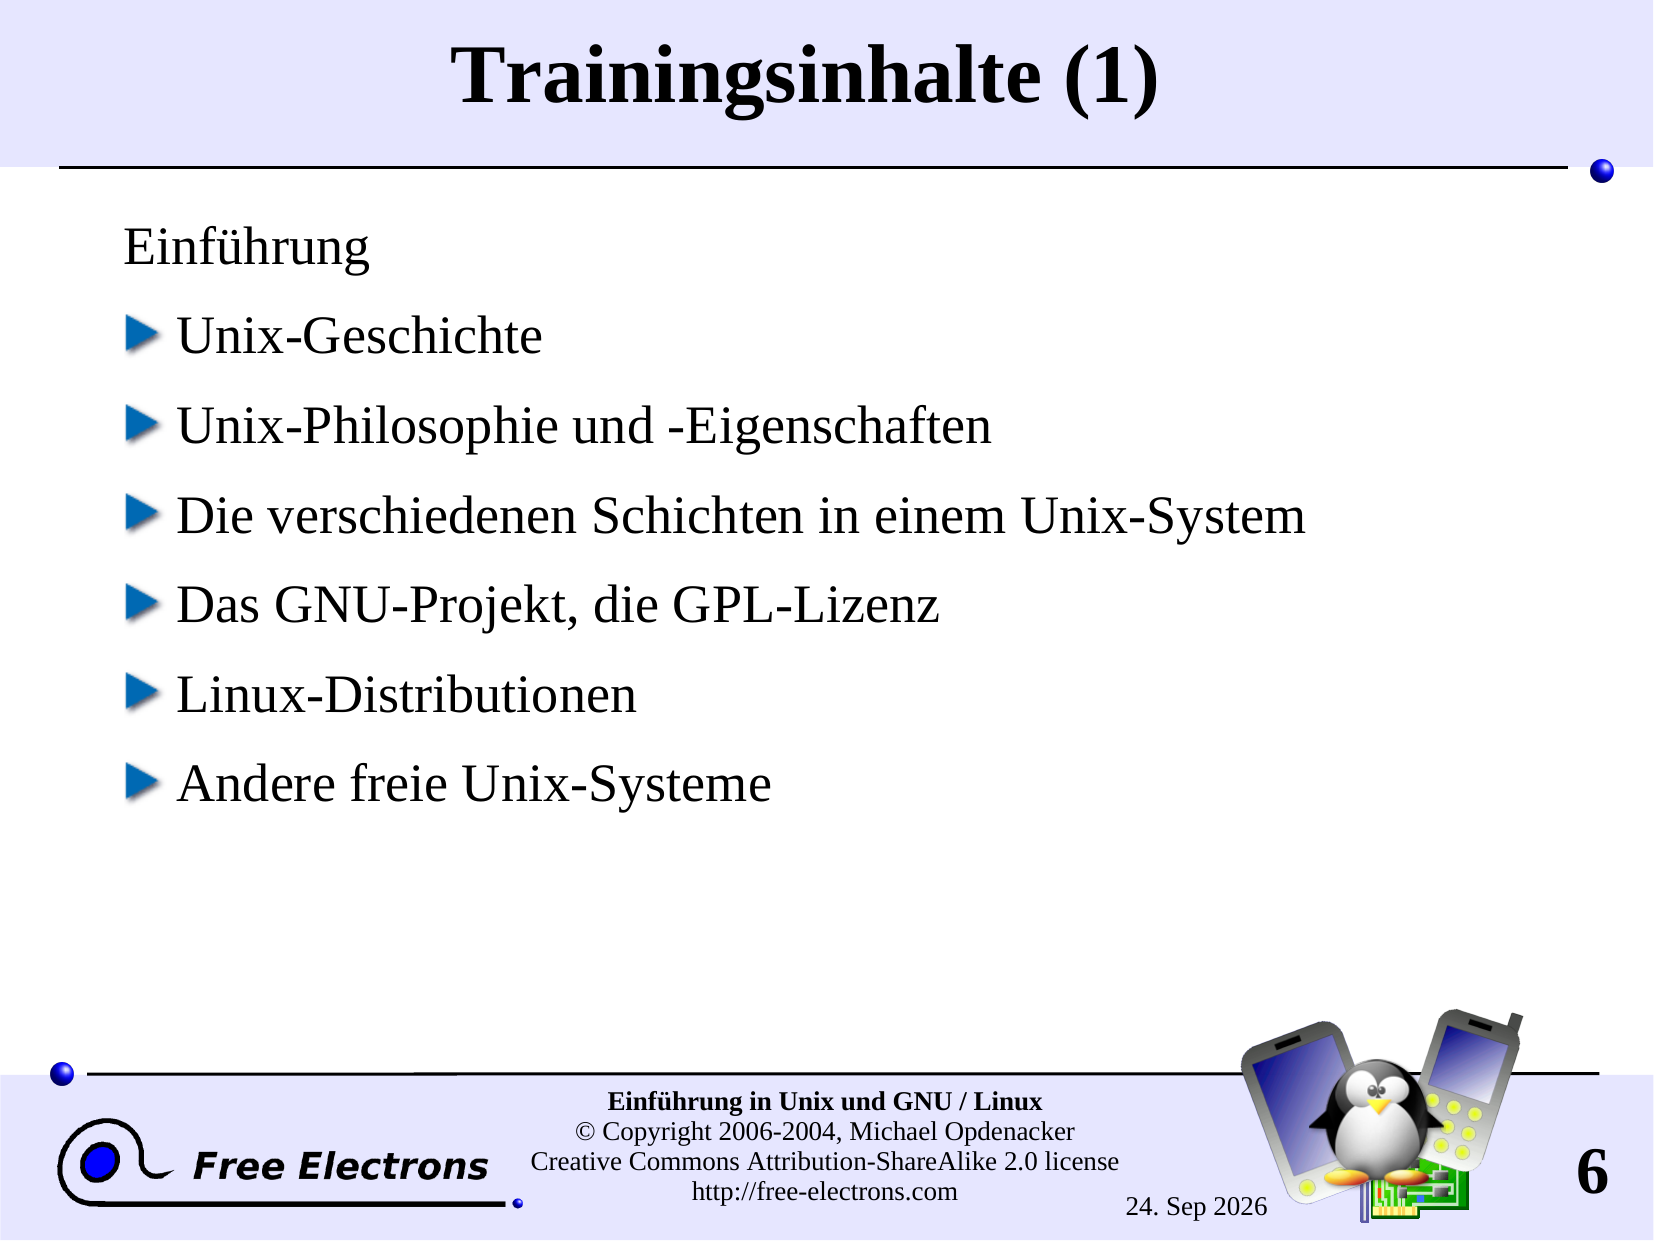

# Trainingsinhalte (1)
Einführung
Unix-Geschichte
Unix-Philosophie und -Eigenschaften
Die verschiedenen Schichten in einem Unix-System
Das GNU-Projekt, die GPL-Lizenz
Linux-Distributionen
Andere freie Unix-Systeme